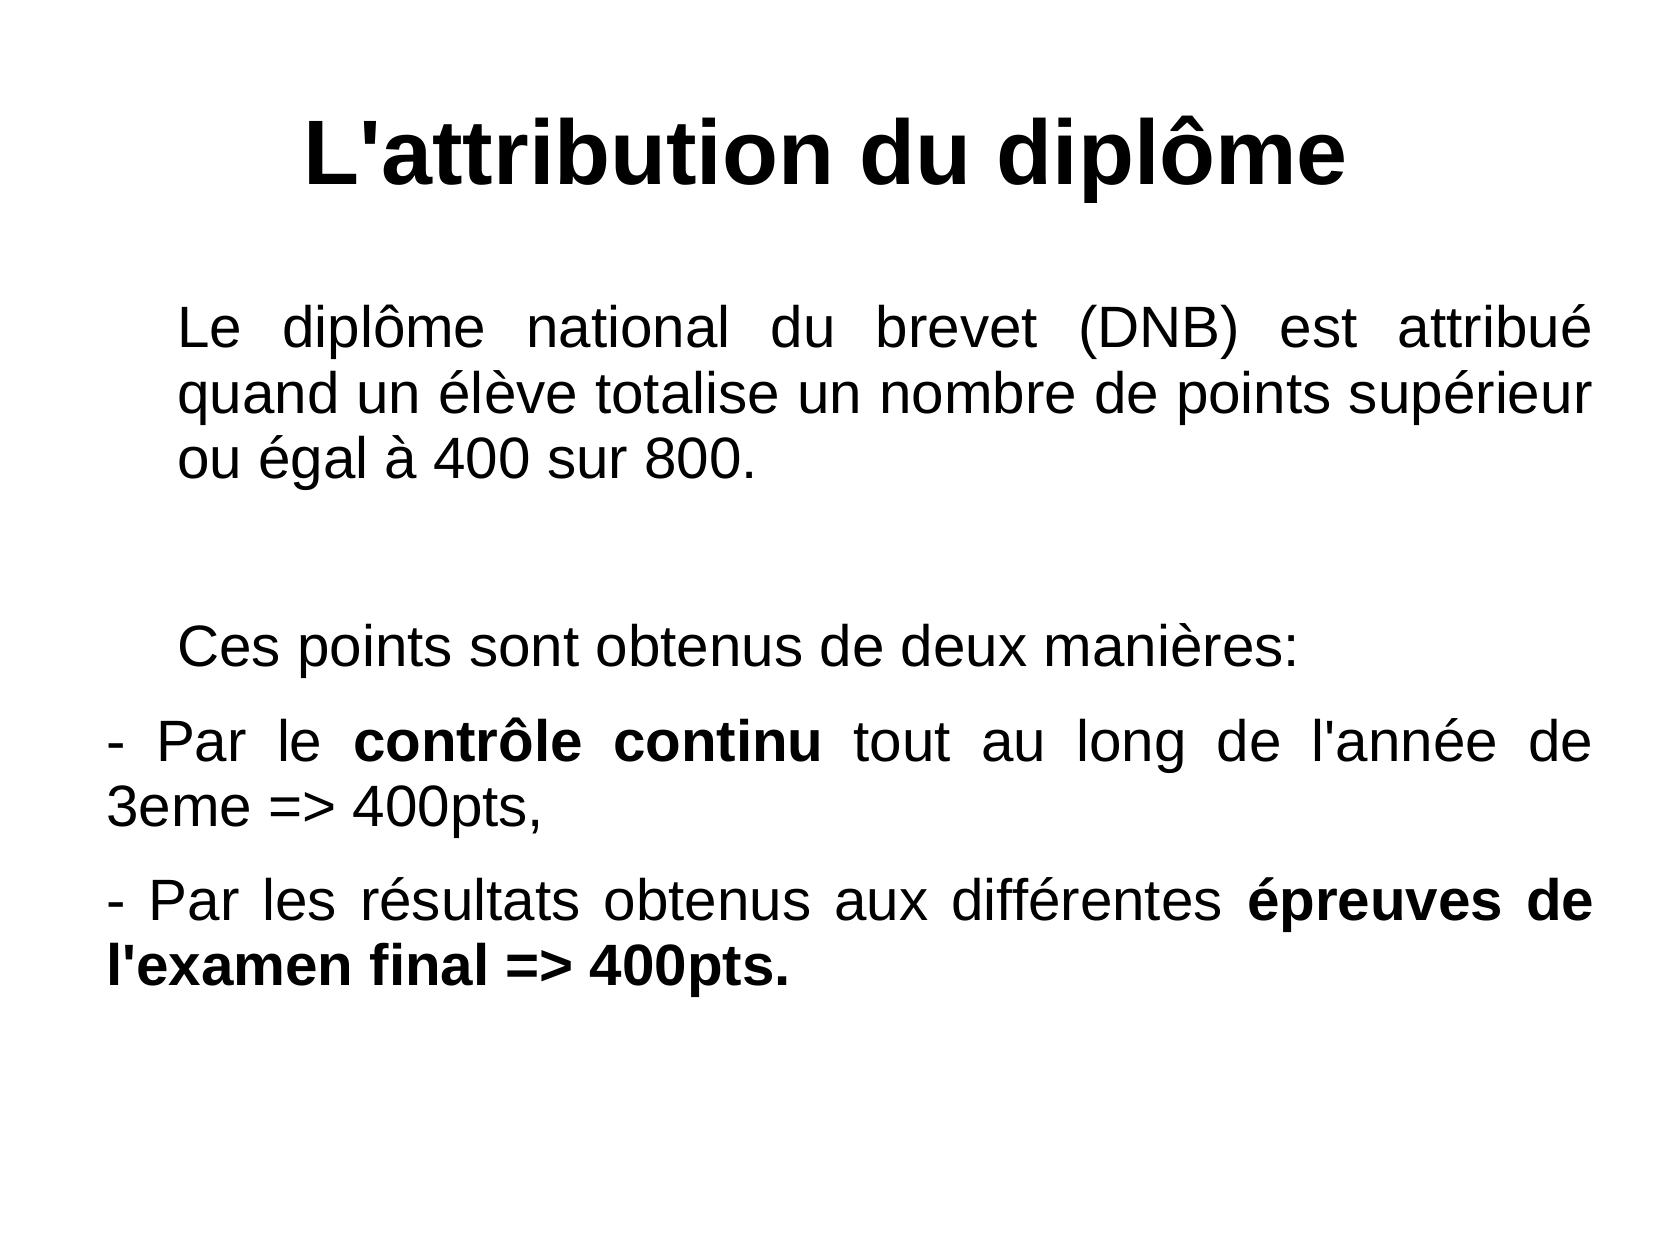

# L'attribution du diplôme
Le diplôme national du brevet (DNB) est attribué quand un élève totalise un nombre de points supérieur ou égal à 400 sur 800.
Ces points sont obtenus de deux manières:
- Par le contrôle continu tout au long de l'année de 3eme => 400pts,
- Par les résultats obtenus aux différentes épreuves de l'examen final => 400pts.